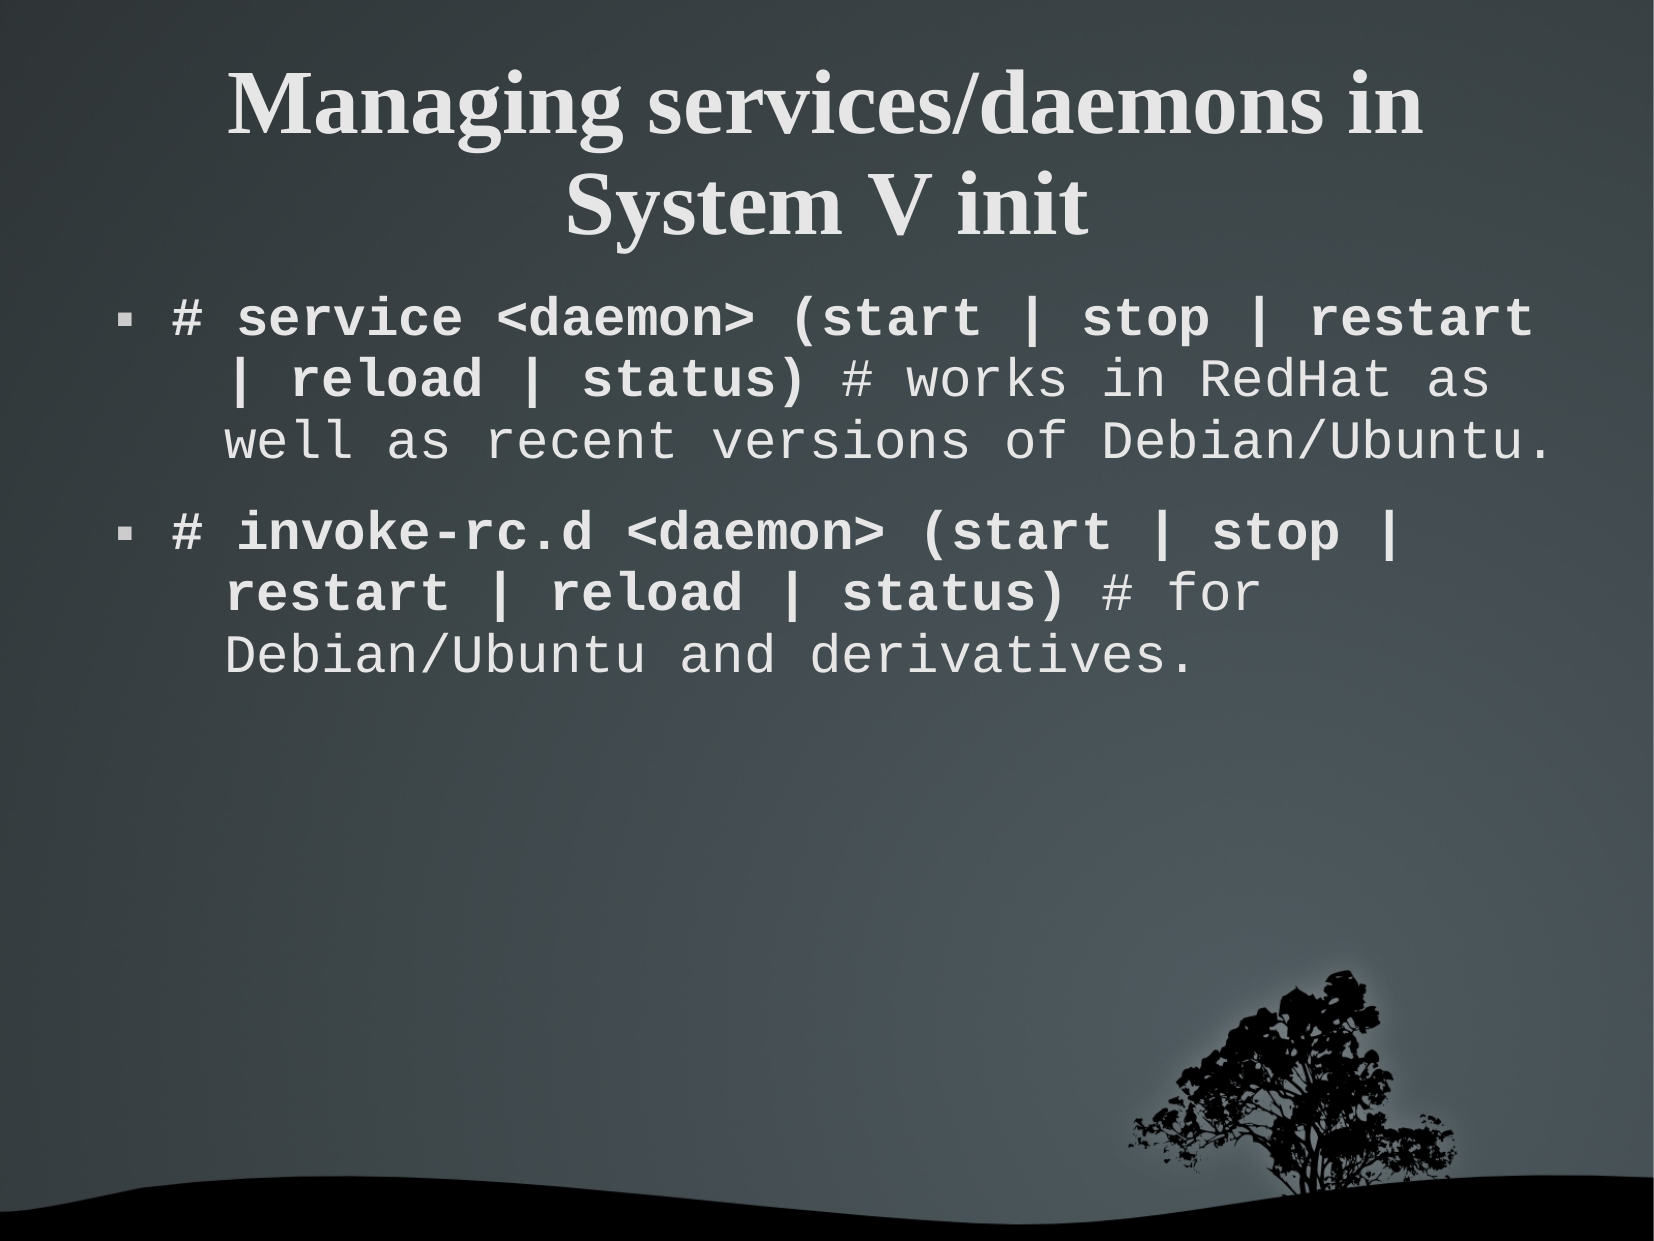

Managing services/daemons in System V init
# # service <daemon> (start | stop | restart | reload | status) # works in RedHat as well as recent versions of Debian/Ubuntu.
# invoke-rc.d <daemon> (start | stop | restart | reload | status) # for Debian/Ubuntu and derivatives.